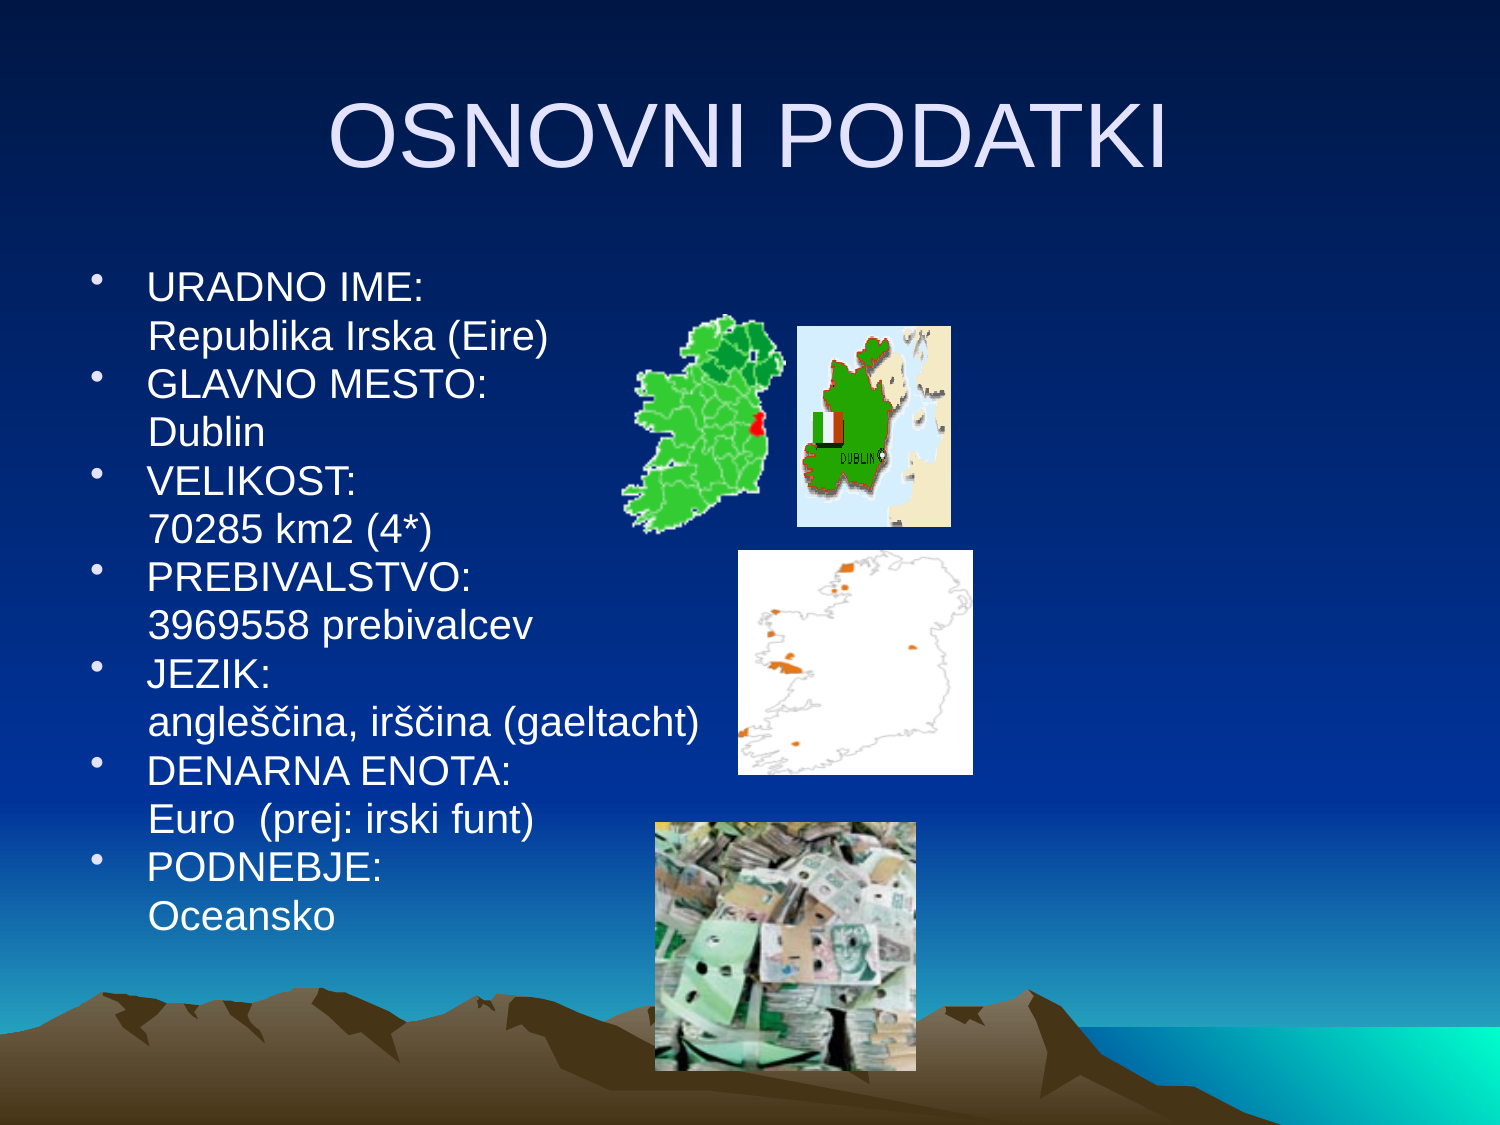

# OSNOVNI PODATKI
URADNO IME:
 Republika Irska (Eire)
GLAVNO MESTO:
 Dublin
VELIKOST:
 70285 km2 (4*)
PREBIVALSTVO:
 3969558 prebivalcev
JEZIK:
 angleščina, irščina (gaeltacht)
DENARNA ENOTA:
 Euro (prej: irski funt)
PODNEBJE:
 Oceansko